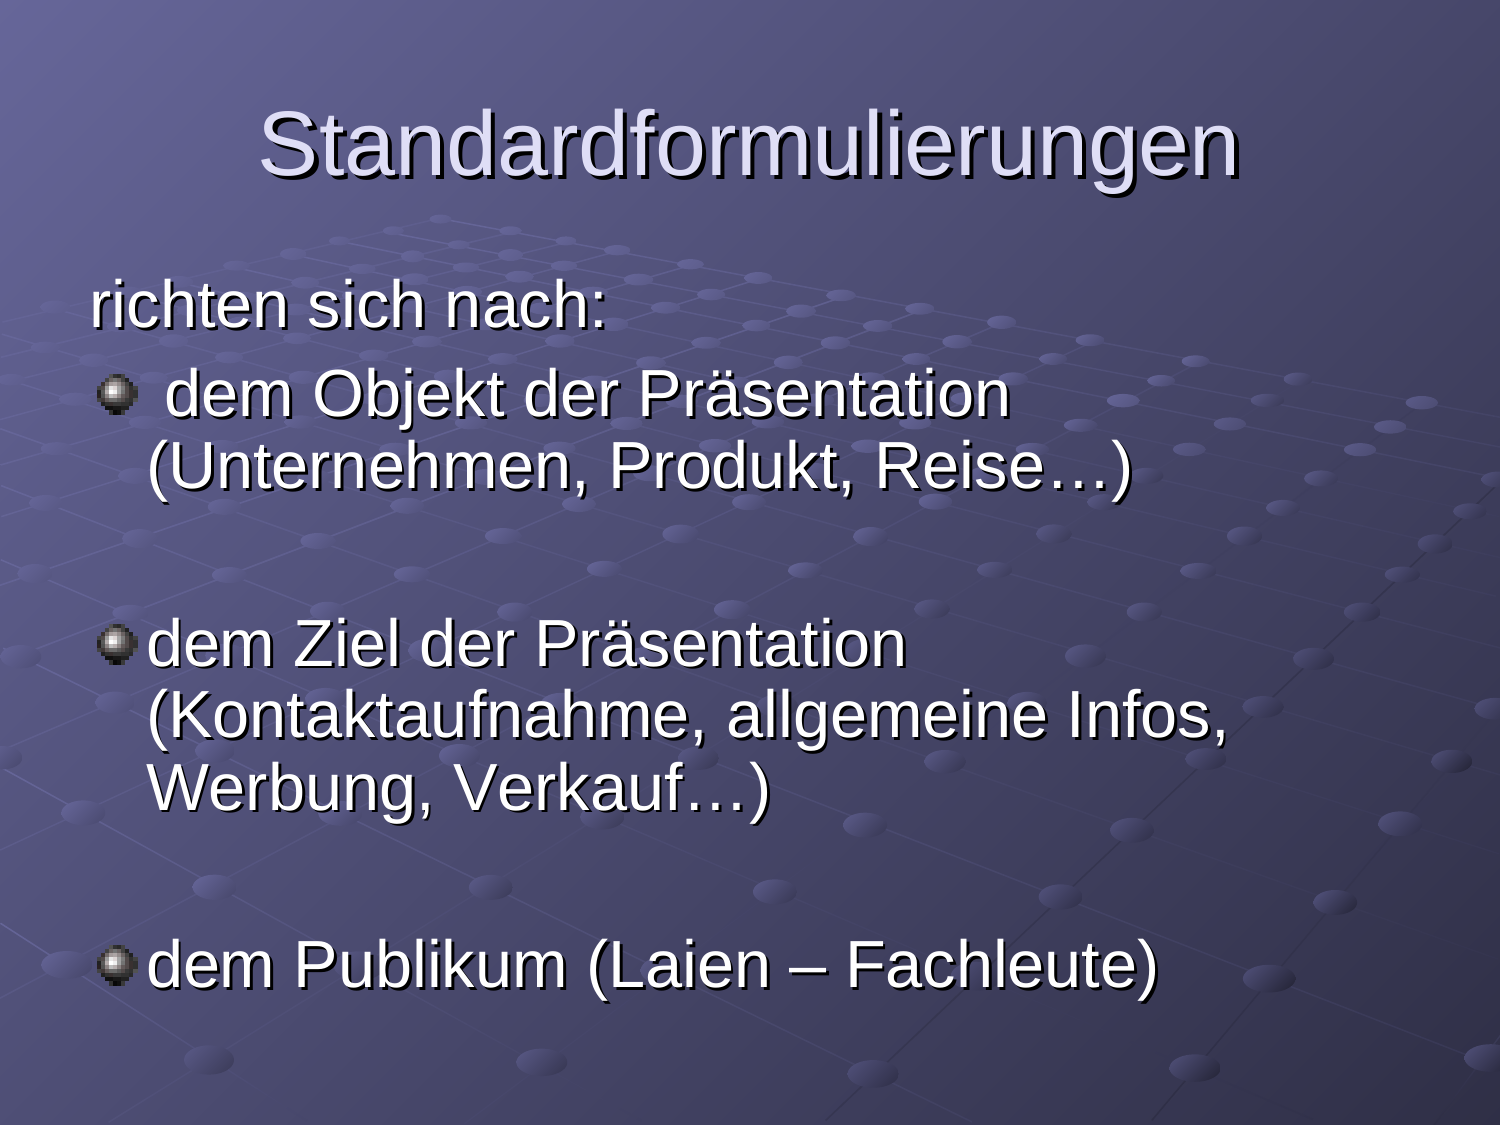

# Standardformulierungen
richten sich nach:
 dem Objekt der Präsentation (Unternehmen, Produkt, Reise…)
dem Ziel der Präsentation (Kontaktaufnahme, allgemeine Infos, Werbung, Verkauf…)
dem Publikum (Laien – Fachleute)